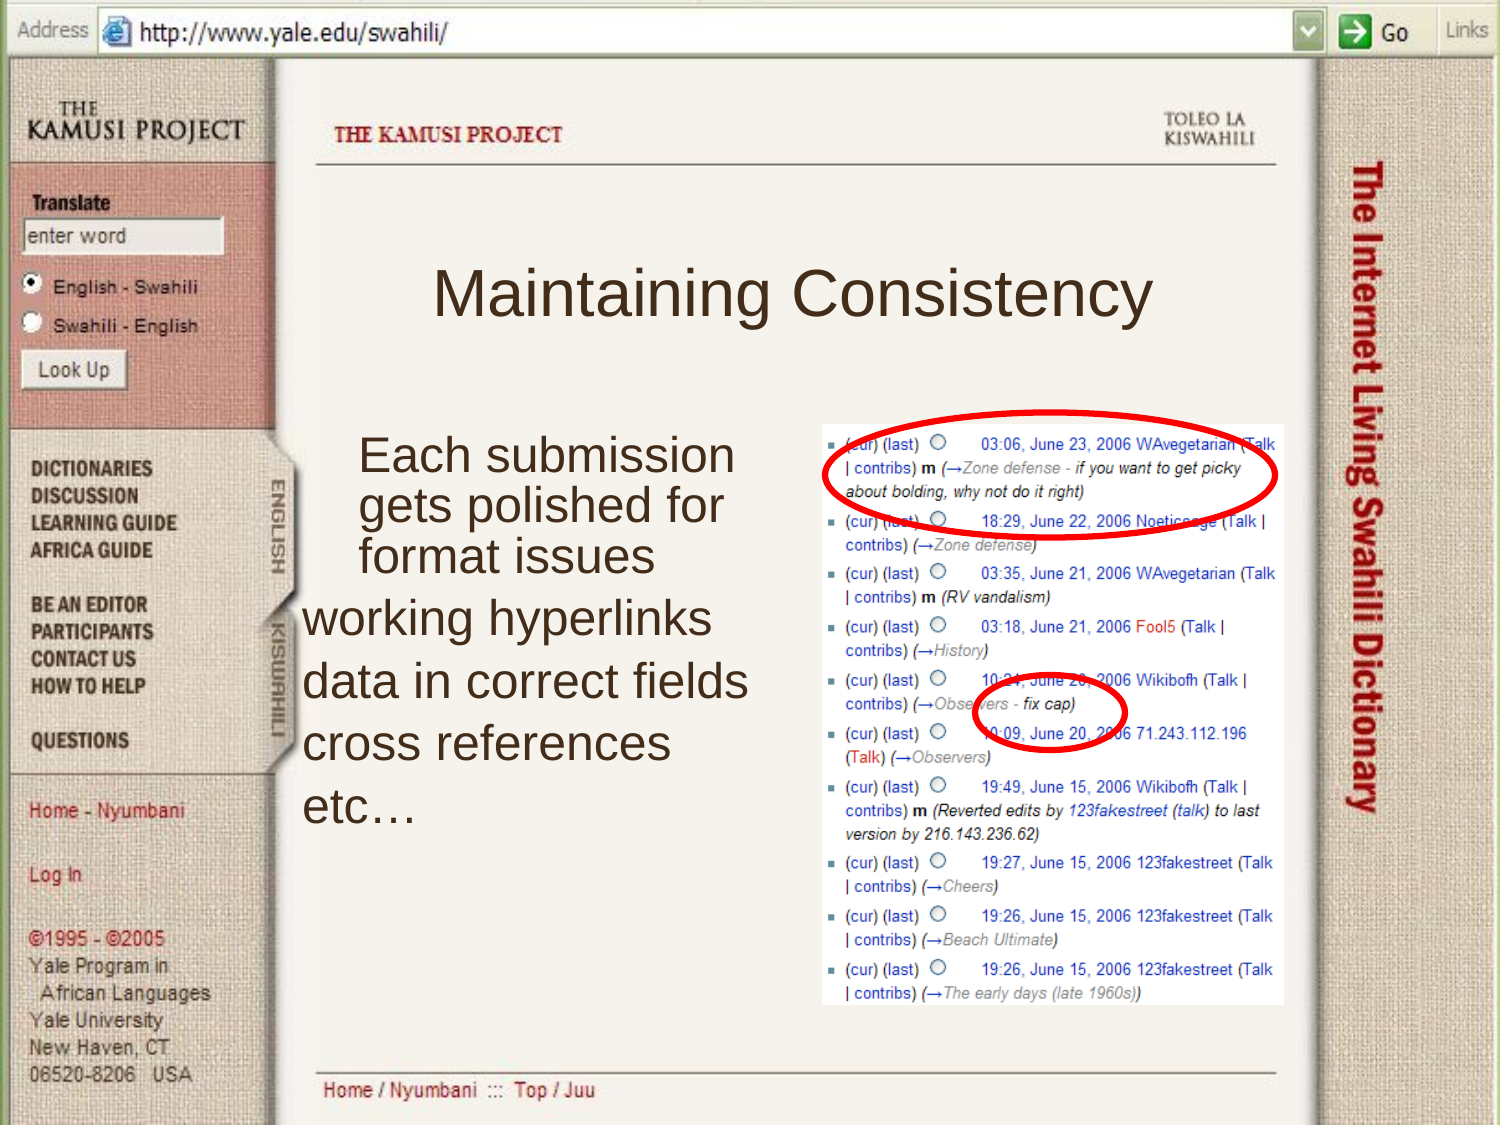

# Maintaining Consistency
 Each submission gets polished for format issues
working hyperlinks
data in correct fields
cross references
etc…